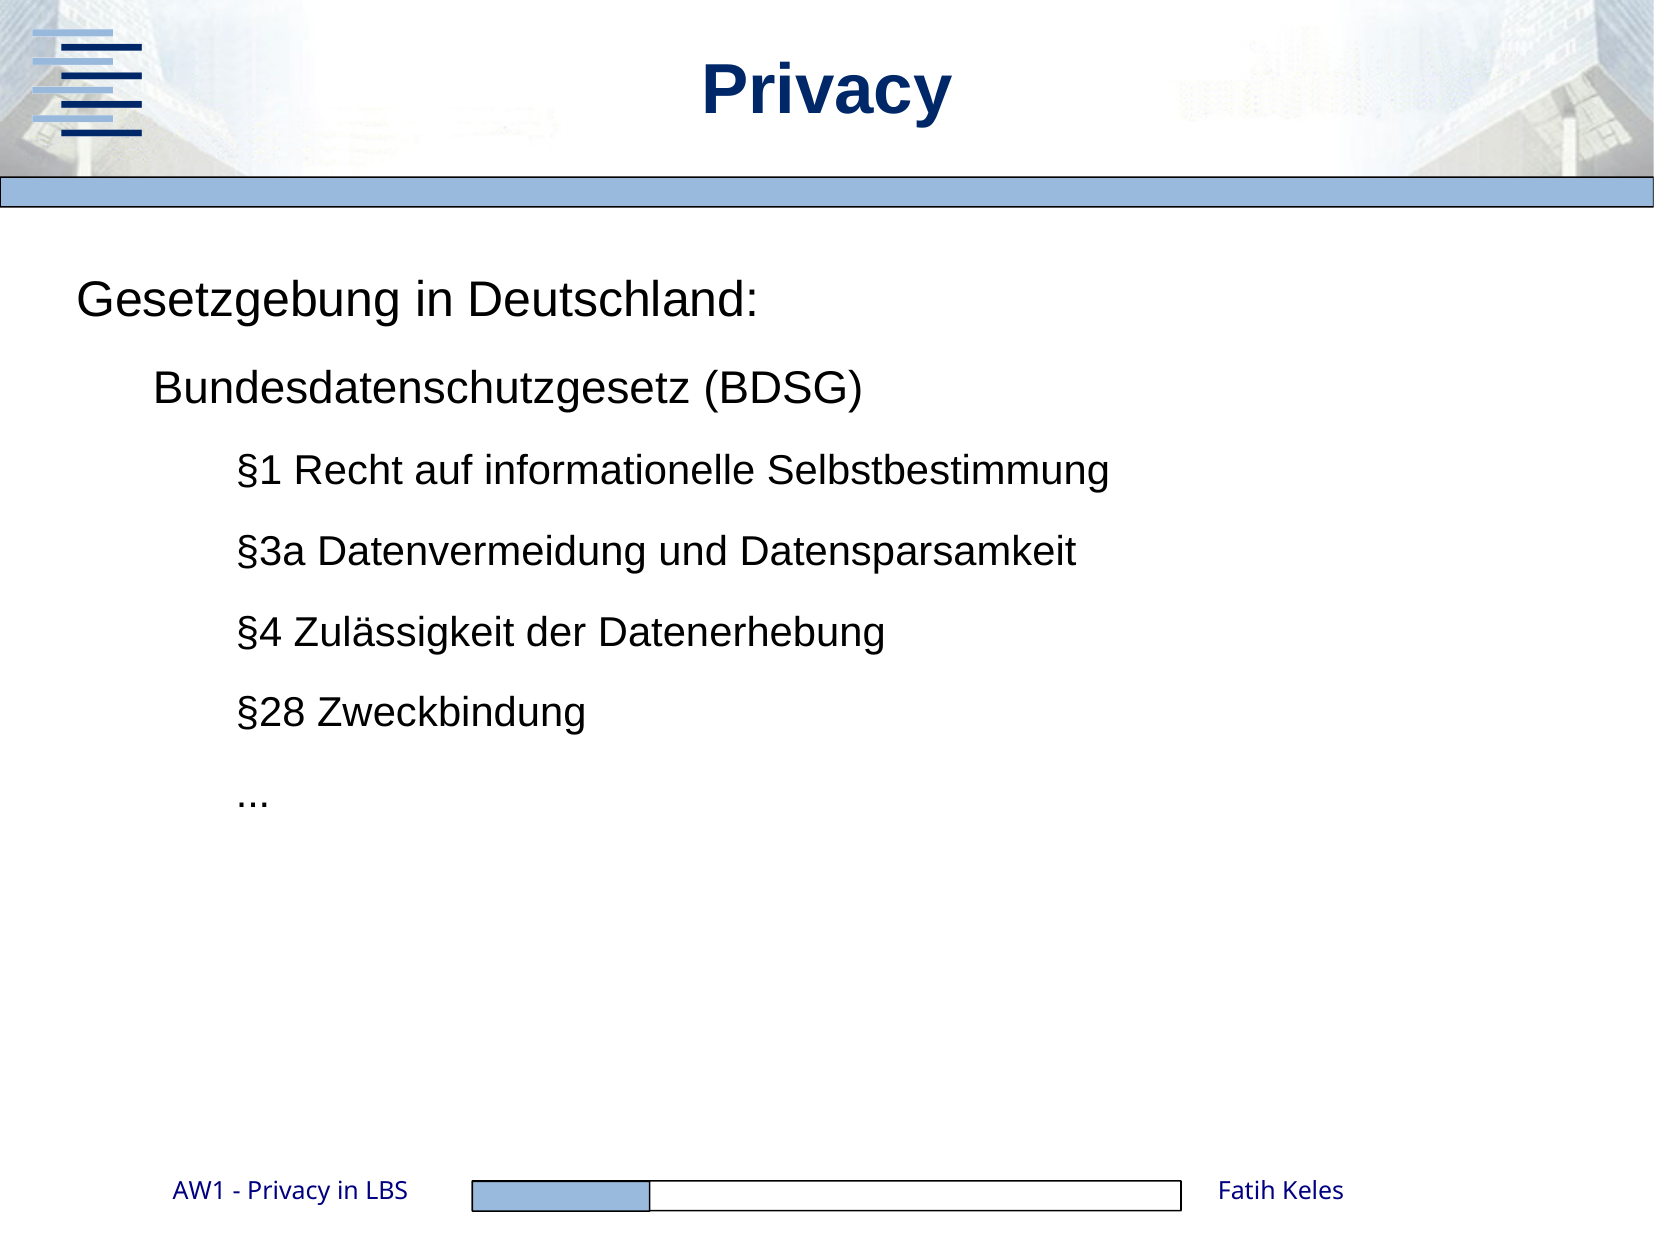

# Privacy
Gesetzgebung in Deutschland:
Bundesdatenschutzgesetz (BDSG)
§1 Recht auf informationelle Selbstbestimmung
§3a Datenvermeidung und Datensparsamkeit
§4 Zulässigkeit der Datenerhebung
§28 Zweckbindung
...